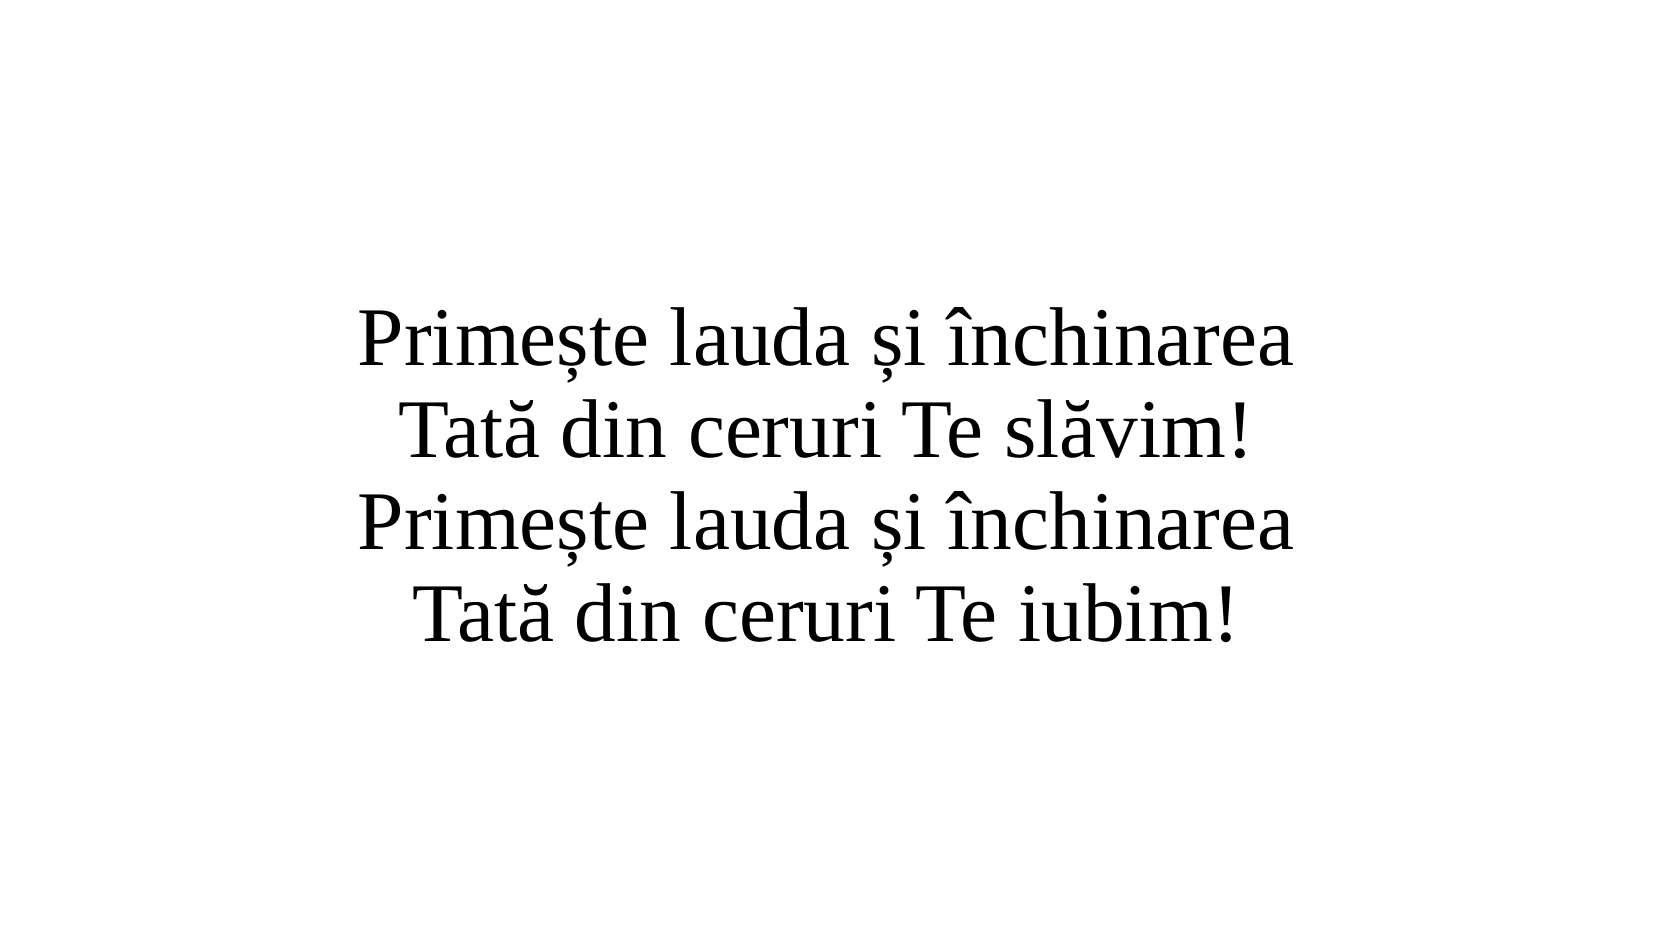

# Primește lauda și închinarea
Tată din ceruri Te slăvim!
Primește lauda și închinarea
Tată din ceruri Te iubim!